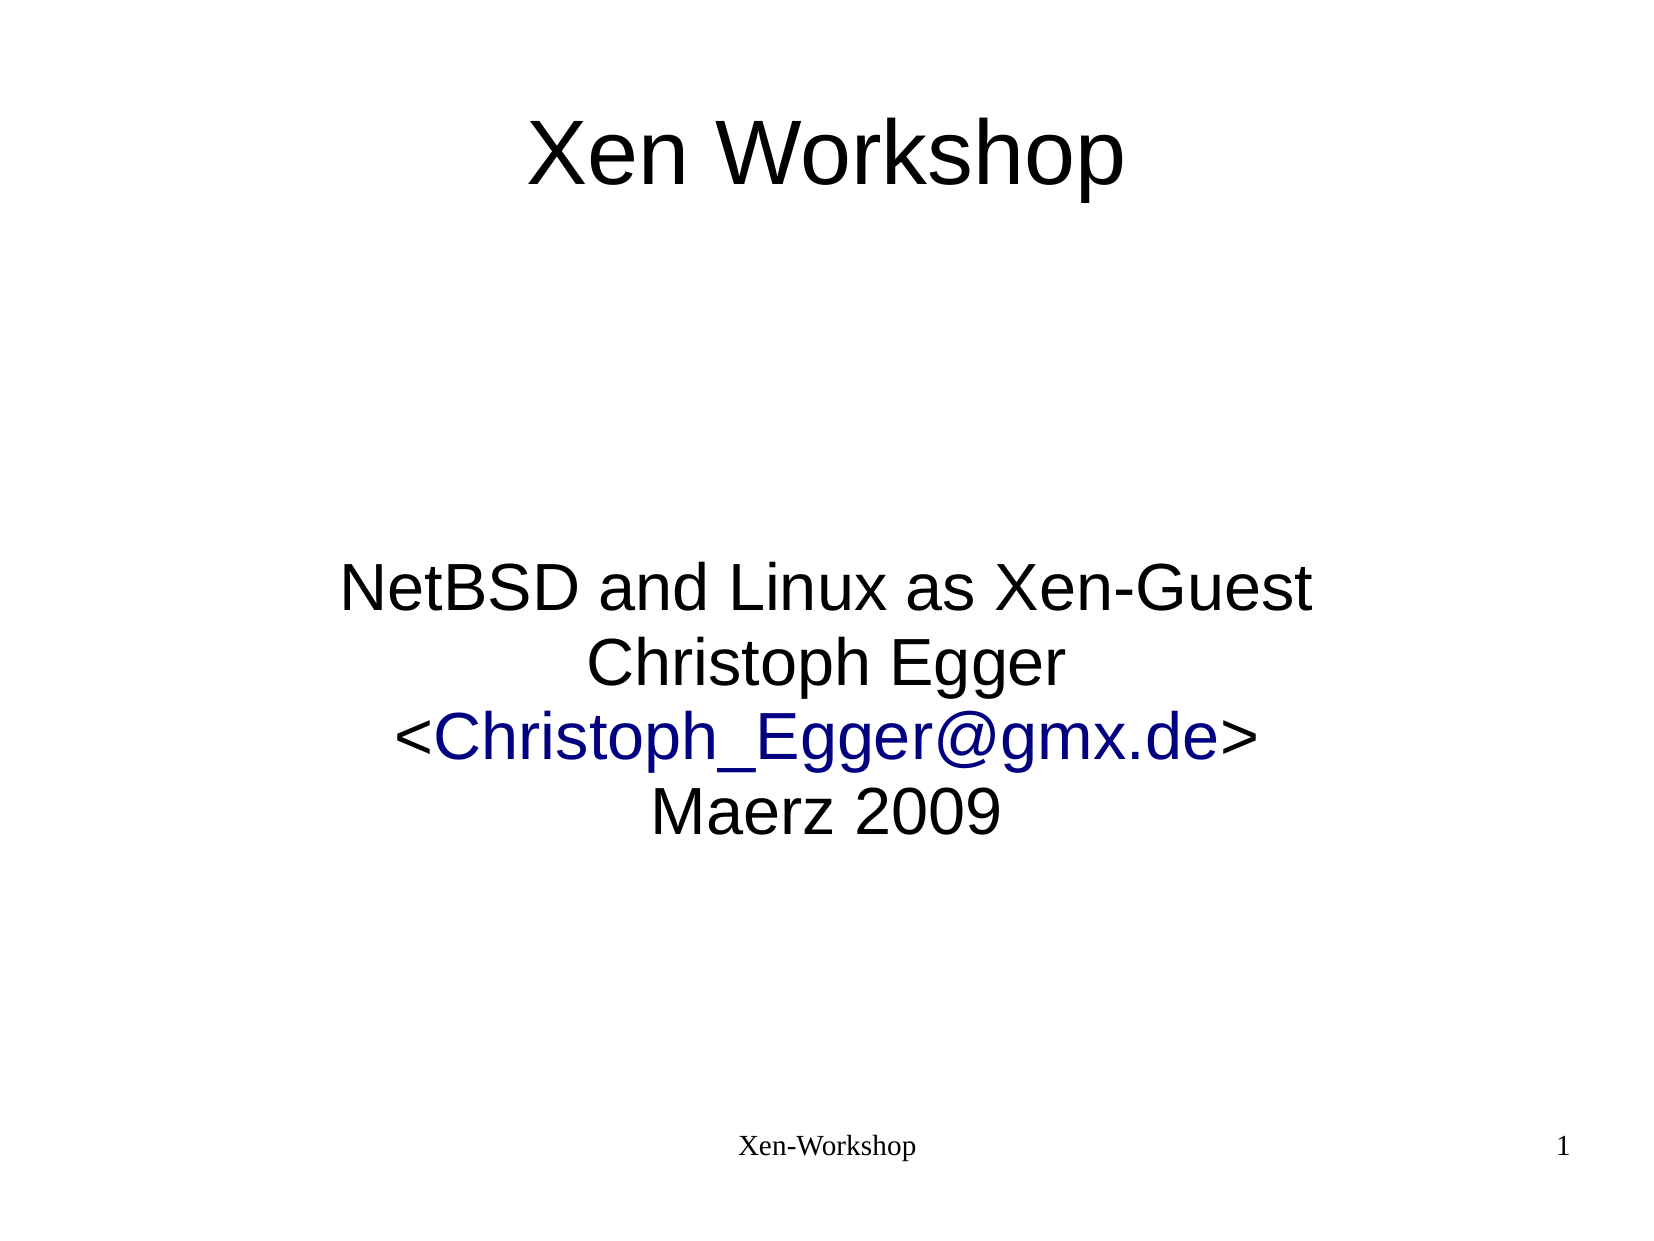

# Xen Workshop
NetBSD and Linux as Xen-Guest
Christoph Egger
<Christoph_Egger@gmx.de>
Maerz 2009
Xen-Workshop
1